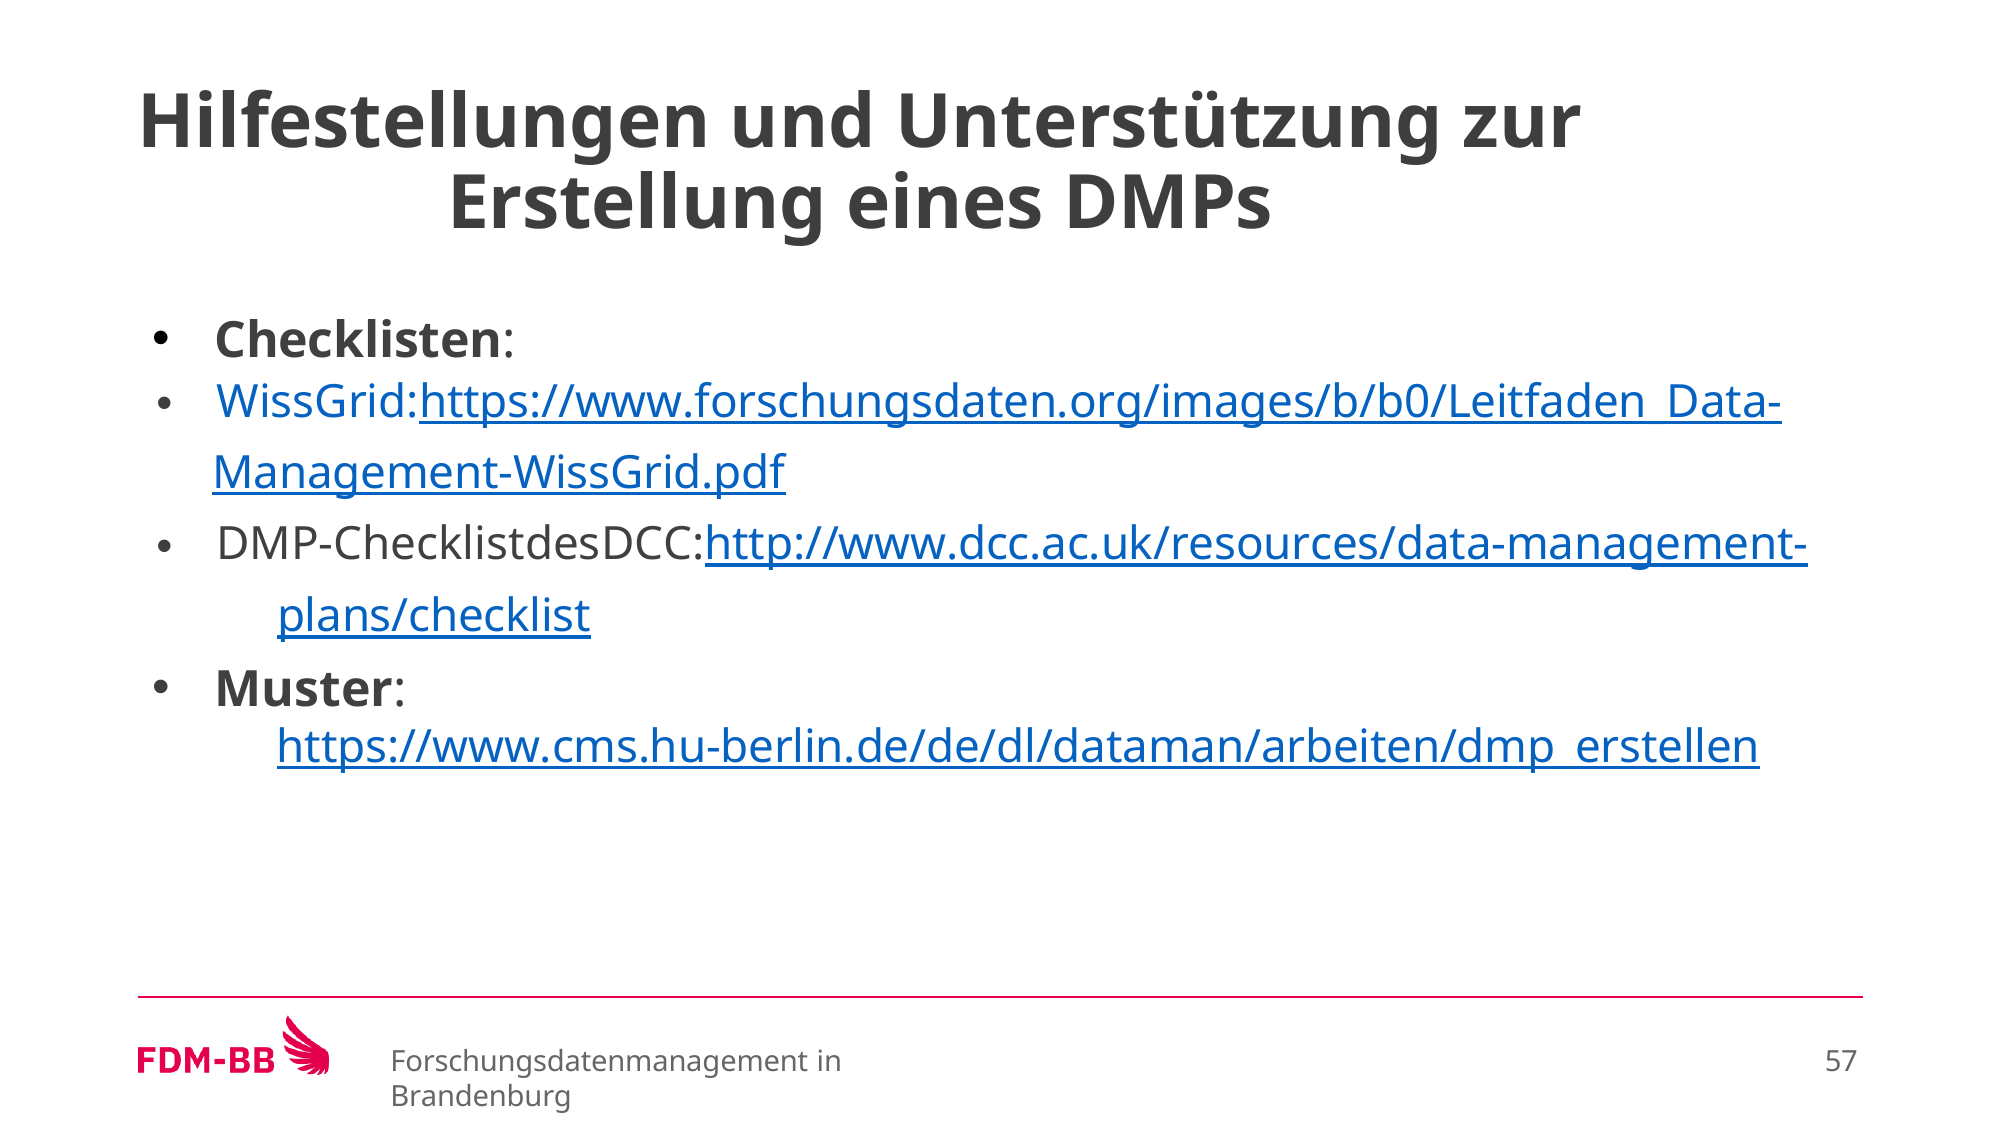

# Hilfestellungen und Unterstützung zur Erstellung eines DMPs
Checklisten:
WissGrid:https://www.forschungsdaten.org/images/b/b0/Leitfaden_Data-
Management-WissGrid.pdf
DMP-ChecklistdesDCC:http://www.dcc.ac.uk/resources/data-management-plans/checklist
Muster: https://www.cms.hu-berlin.de/de/dl/dataman/arbeiten/dmp_erstellen
Forschungsdatenmanagement in Brandenburg
57